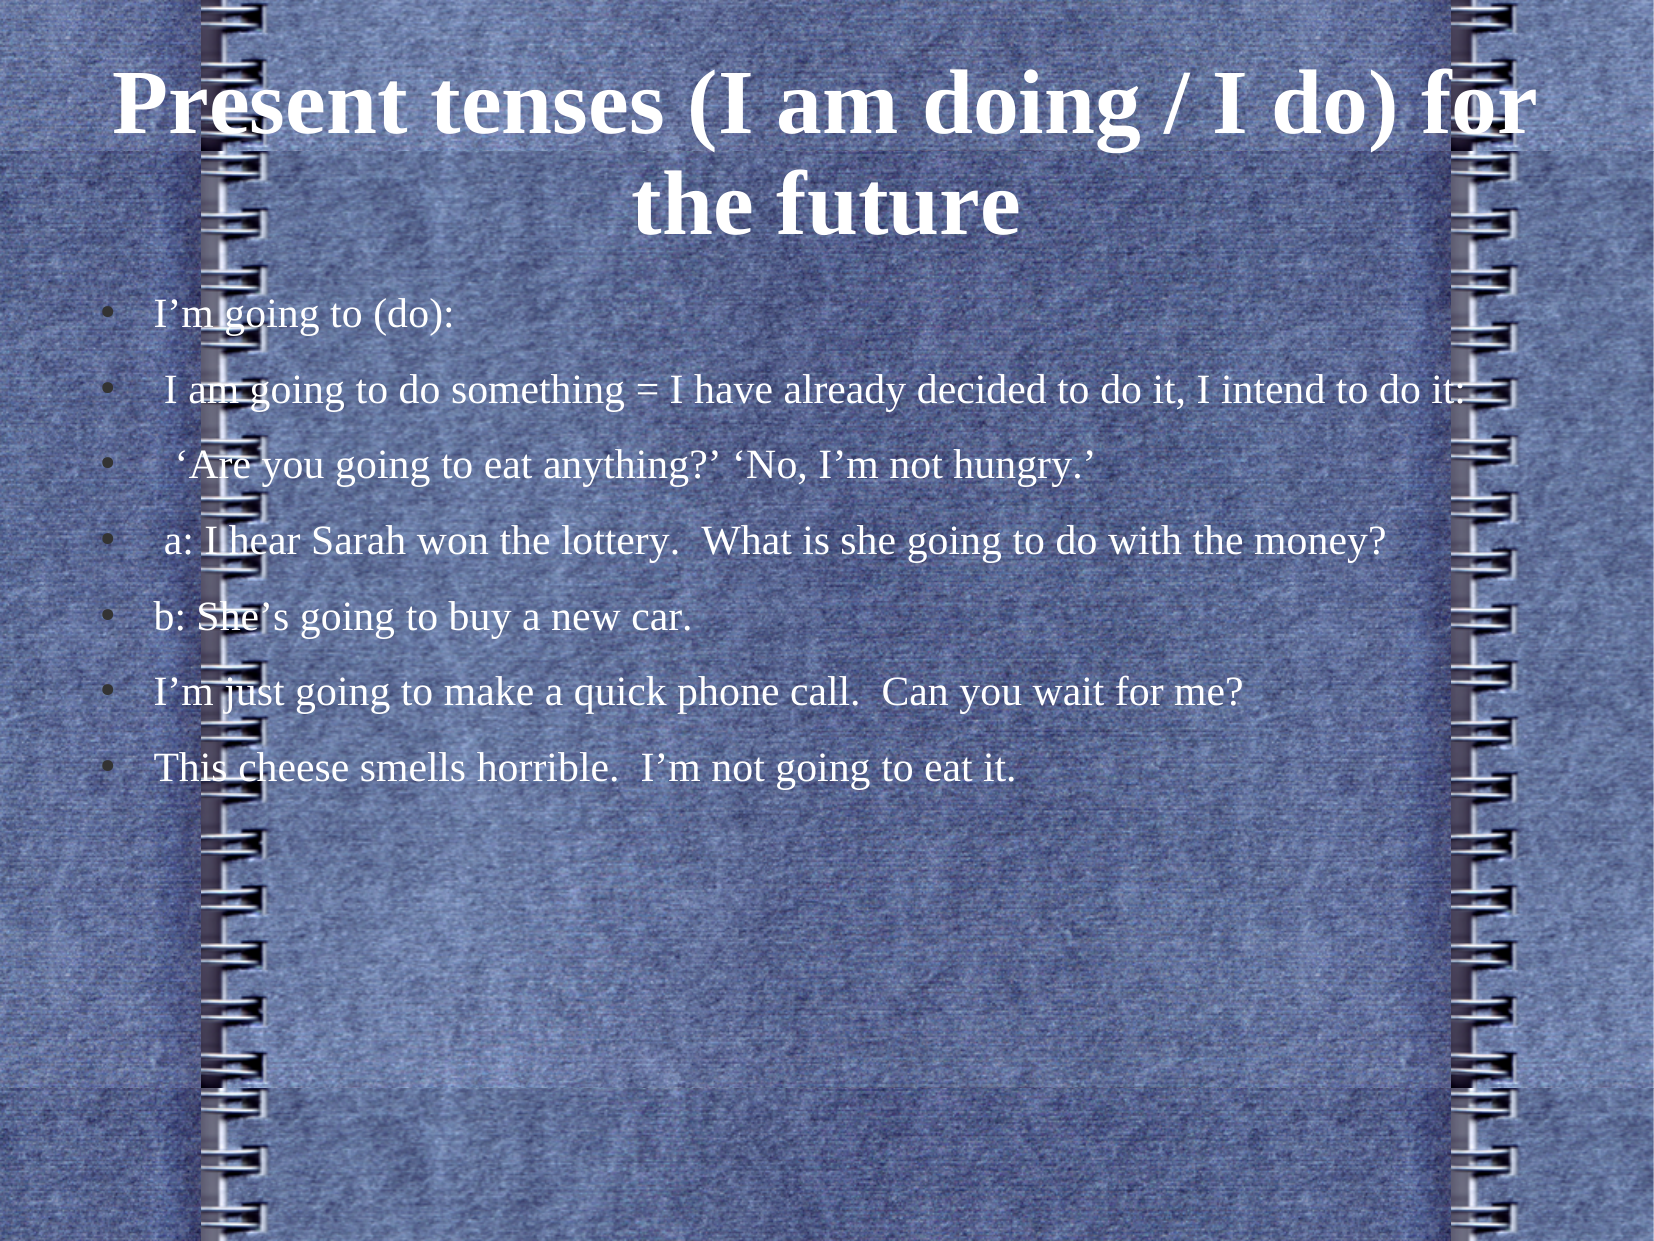

# Present tenses (I am doing / I do) for the future
I’m going to (do):
 I am going to do something = I have already decided to do it, I intend to do it:
 ‘Are you going to eat anything?’ ‘No, I’m not hungry.’
 a: I hear Sarah won the lottery. What is she going to do with the money?
b: She’s going to buy a new car.
I’m just going to make a quick phone call. Can you wait for me?
This cheese smells horrible. I’m not going to eat it.